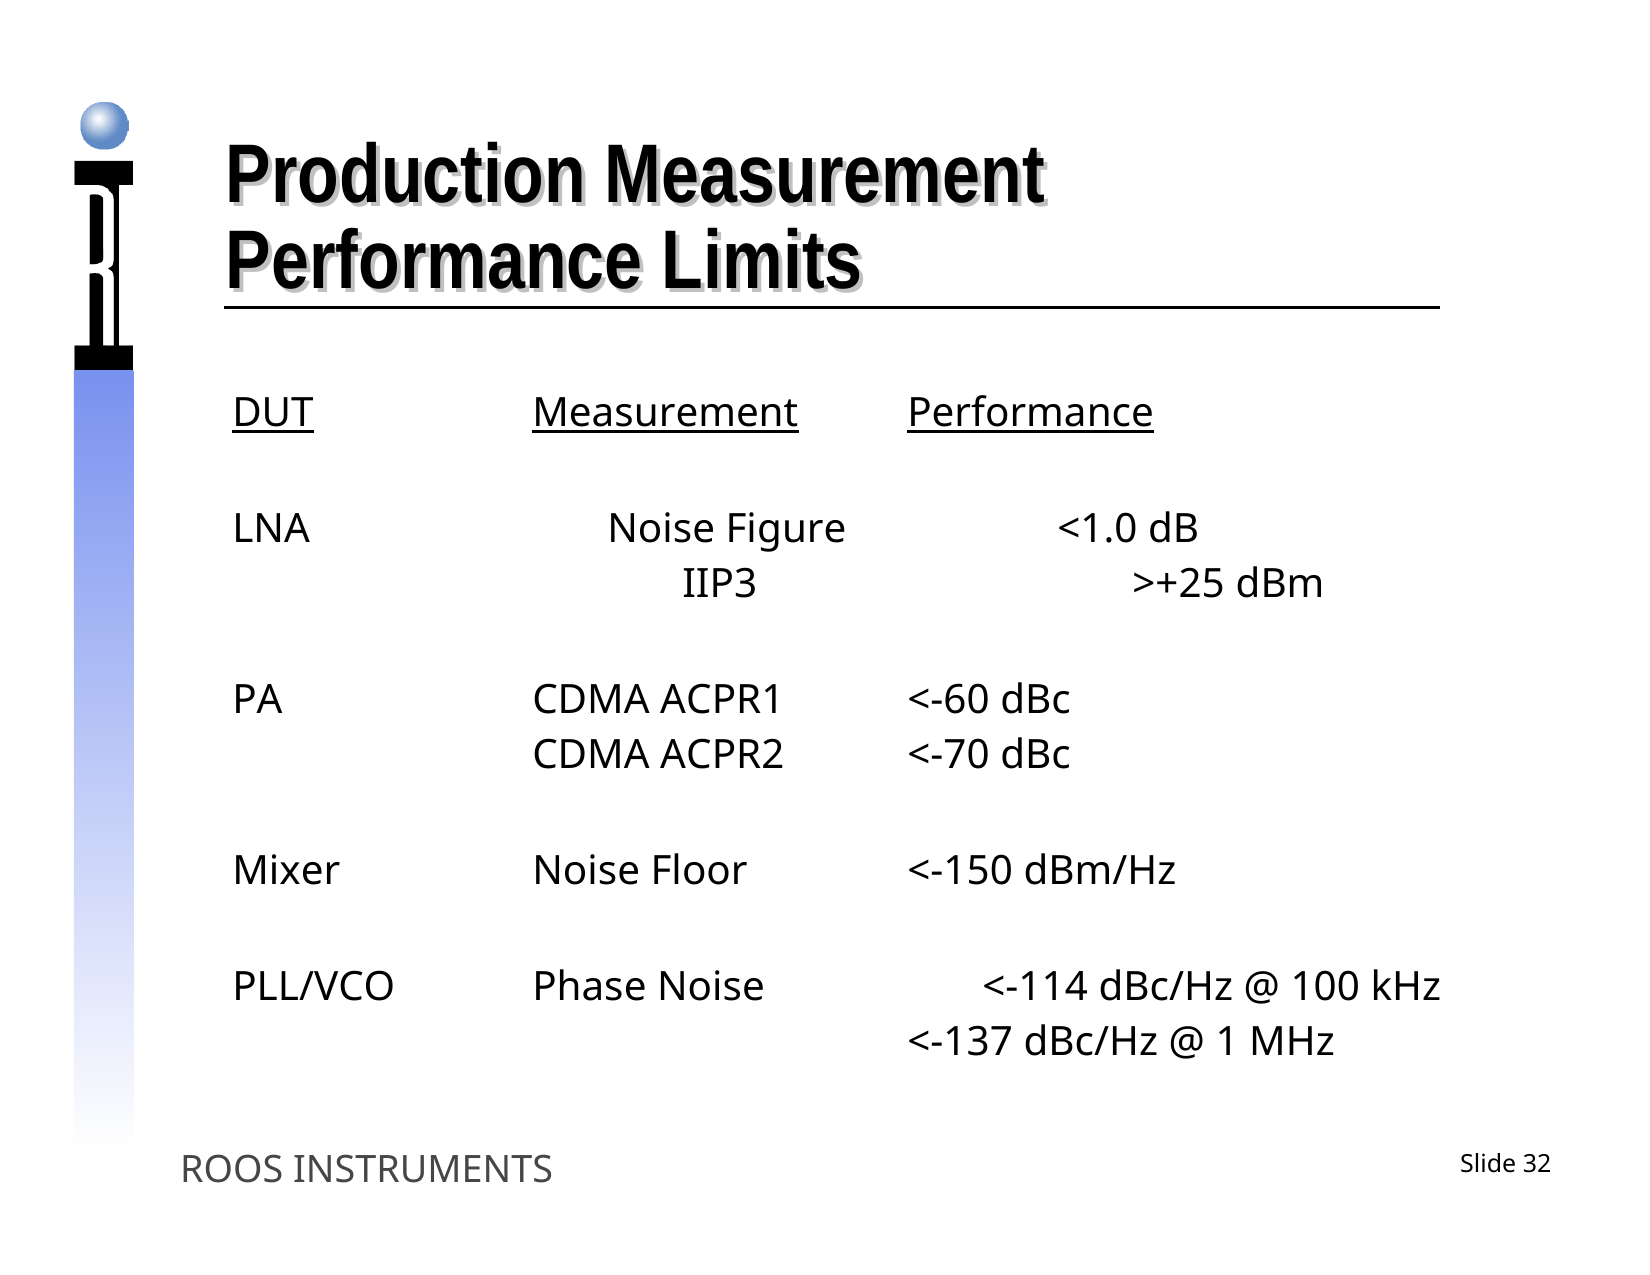

Production Measurement Performance Limits
DUT			Measurement		Performance
LNA				Noise Figure			<1.0 dB										IIP3					>+25 dBm
PA				CDMA ACPR1		<-60 dBc									CDMA ACPR2		<-70 dBc
Mixer			Noise Floor			<-150 dBm/Hz
PLL/VCO		Phase Noise			<-114 dBc/Hz @ 100 kHz
									<-137 dBc/Hz @ 1 MHz
32